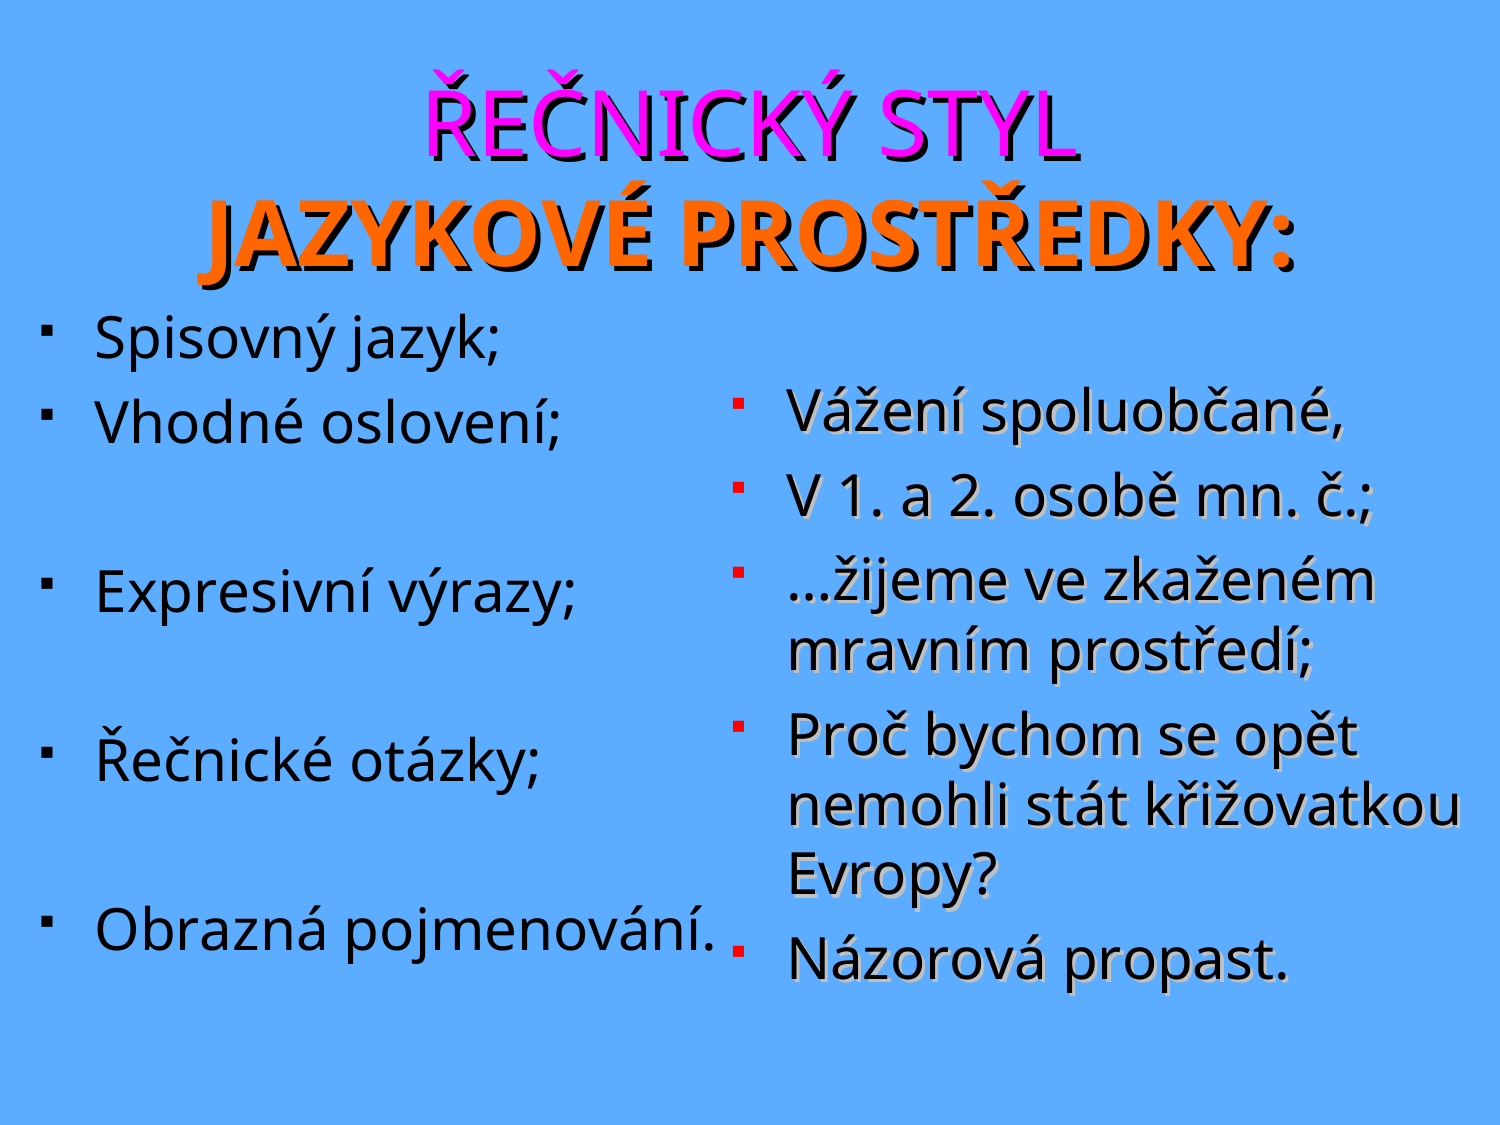

# ŘEČNICKÝ STYL JAZYKOVÉ PROSTŘEDKY:
Vážení spoluobčané,
V 1. a 2. osobě mn. č.;
…žijeme ve zkaženém mravním prostředí;
Proč bychom se opět nemohli stát křižovatkou Evropy?
Názorová propast.
Spisovný jazyk;
Vhodné oslovení;
Expresivní výrazy;
Řečnické otázky;
Obrazná pojmenování.